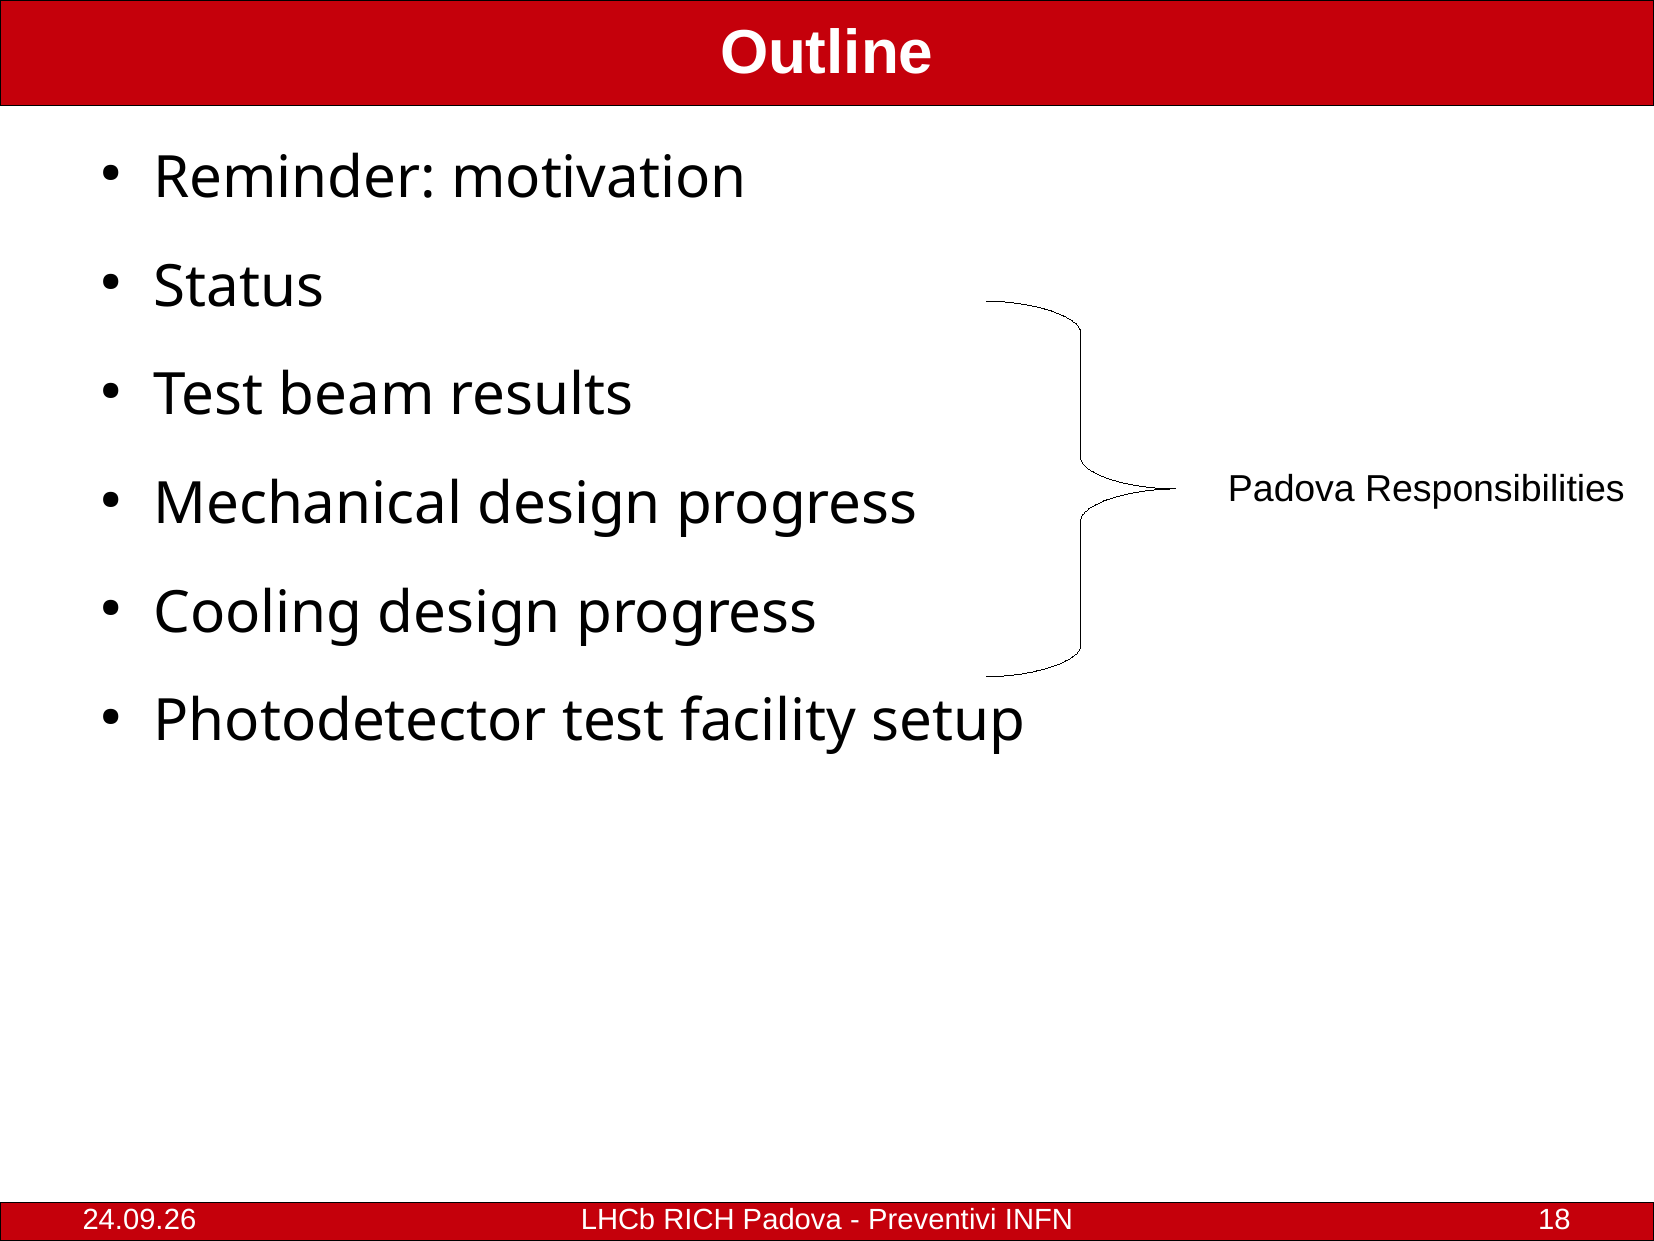

# Outline
Reminder: motivation
Status
Test beam results
Mechanical design progress
Cooling design progress
Photodetector test facility setup
											Padova Responsibilities
LHCb RICH Padova - Preventivi INFN
18